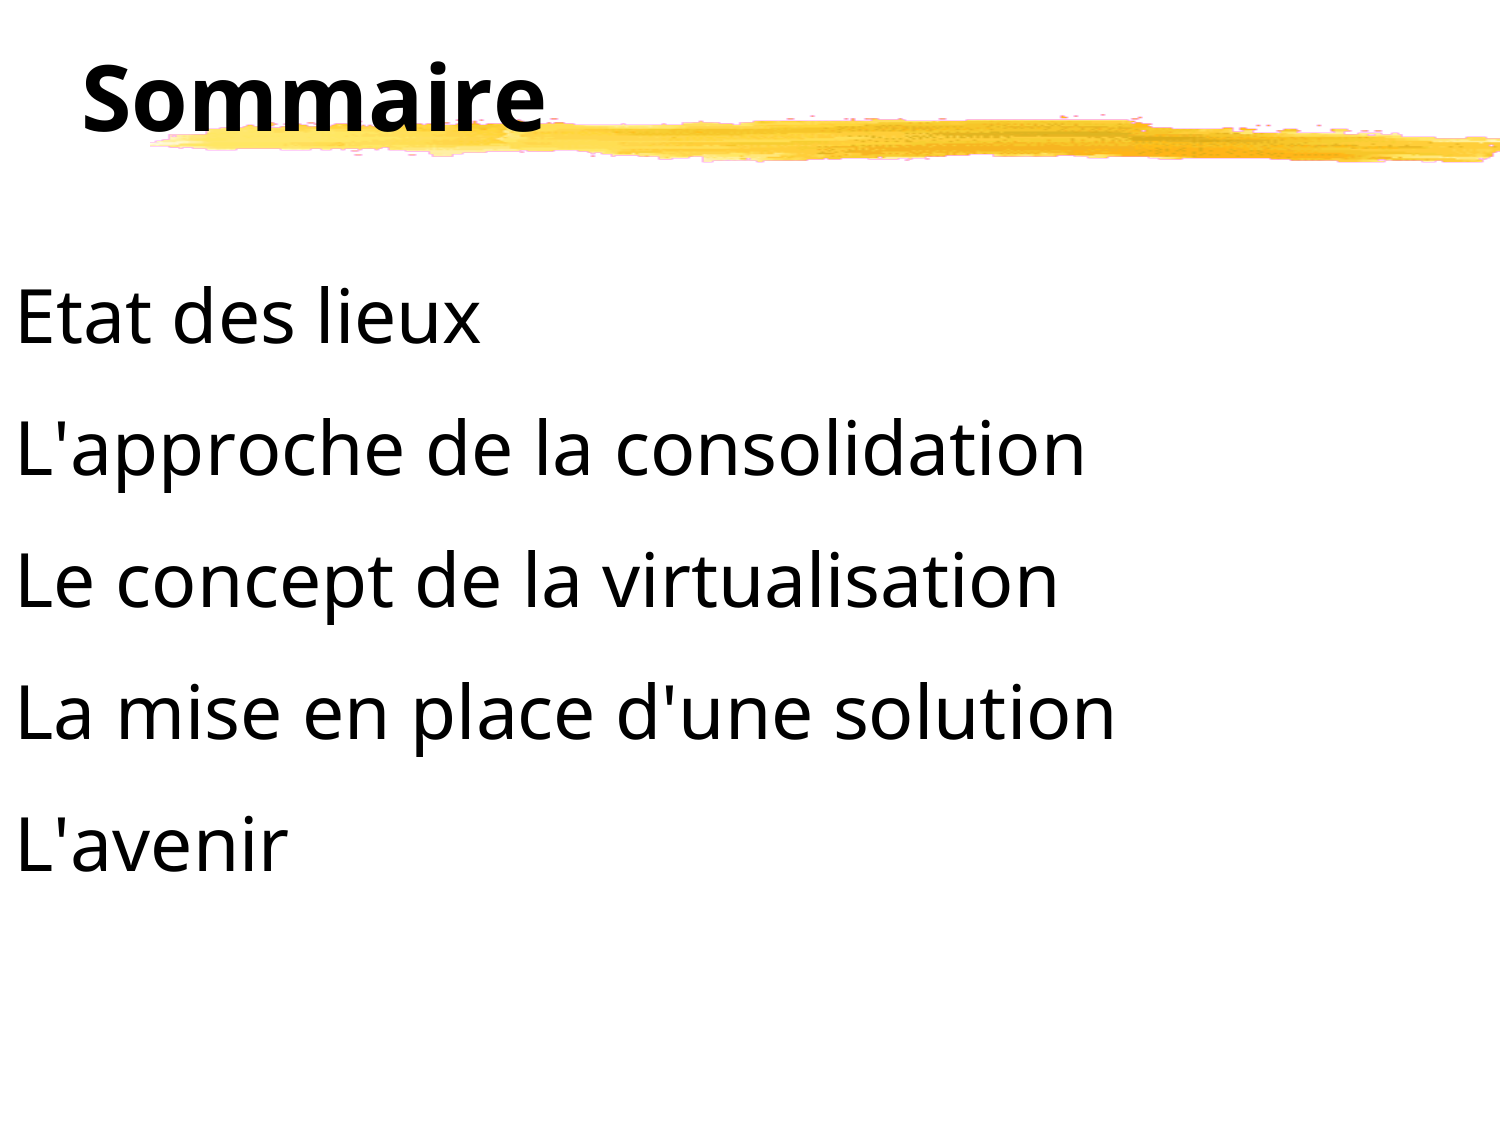

# Sommaire
Etat des lieux
L'approche de la consolidation
Le concept de la virtualisation
La mise en place d'une solution
L'avenir